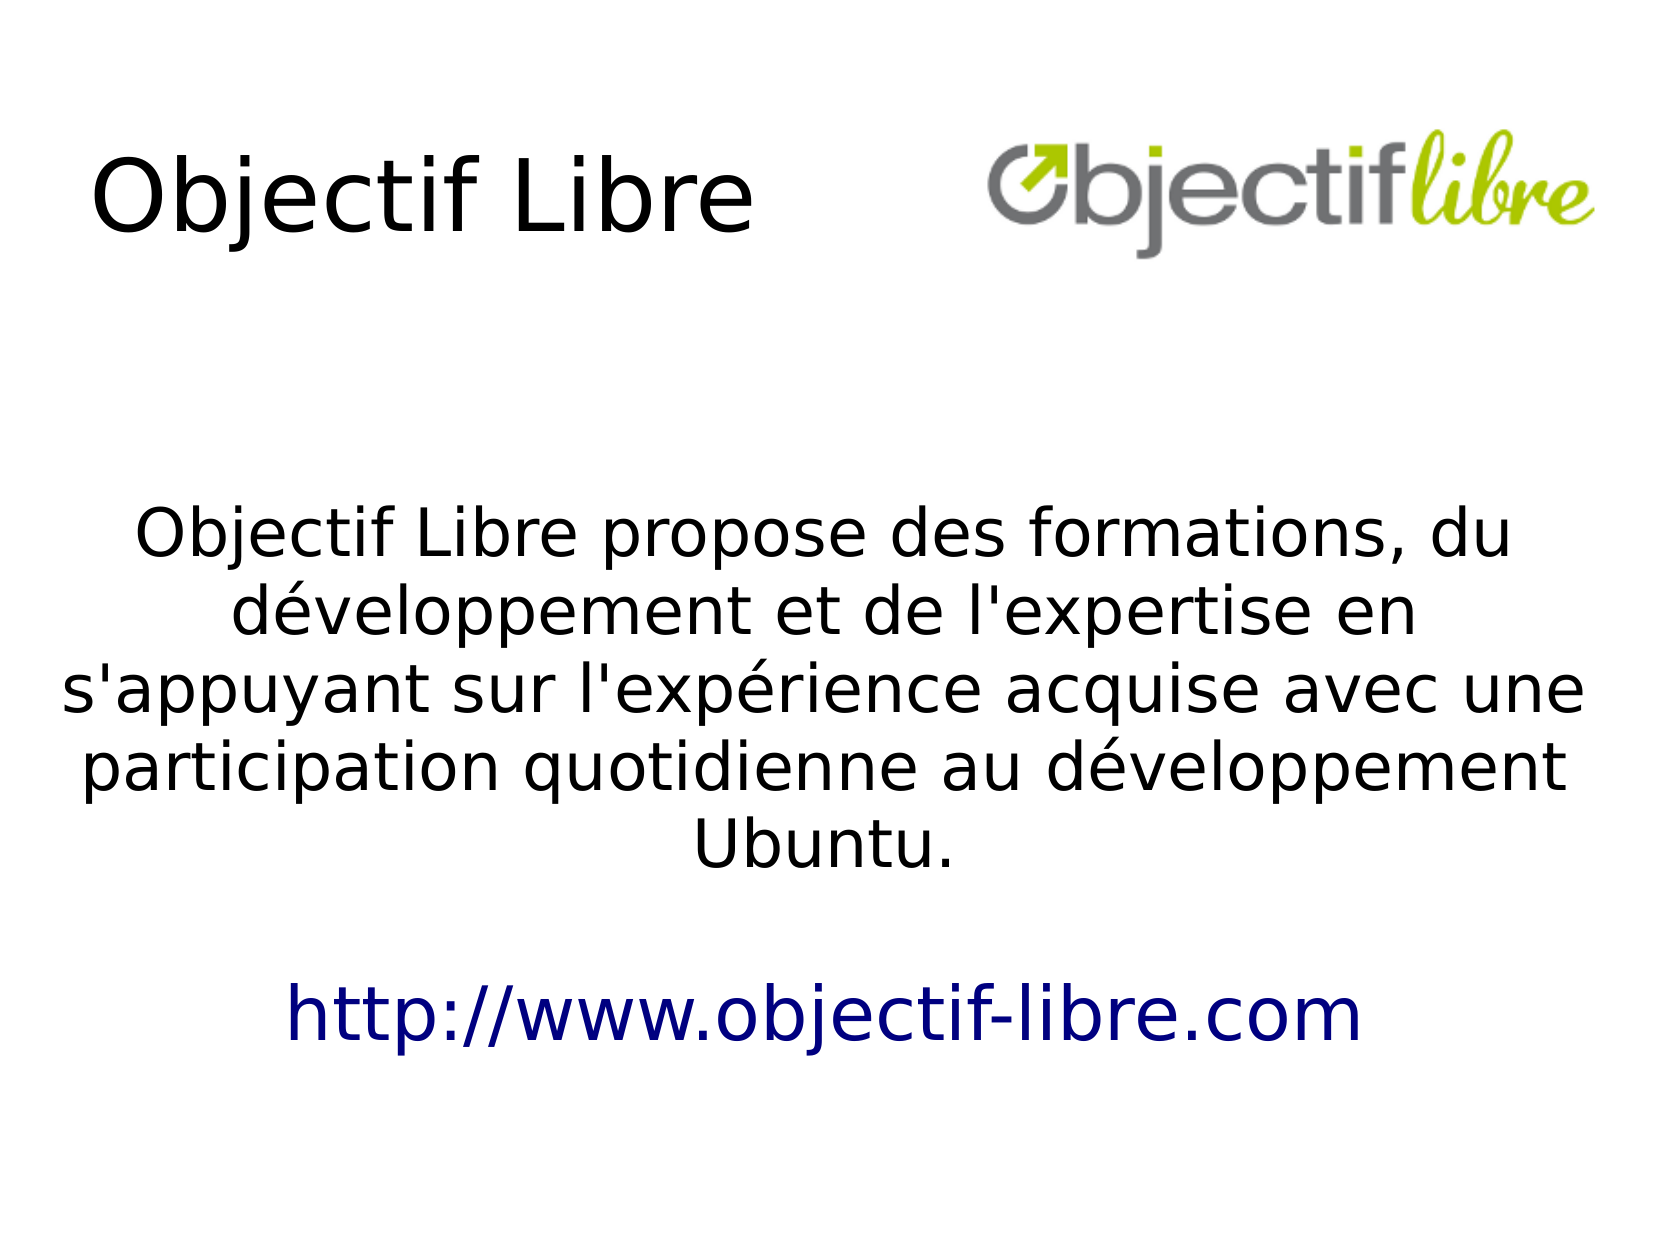

Objectif Libre
Objectif Libre propose des formations, du développement et de l'expertise en s'appuyant sur l'expérience acquise avec une participation quotidienne au développement Ubuntu.
http://www.objectif-libre.com